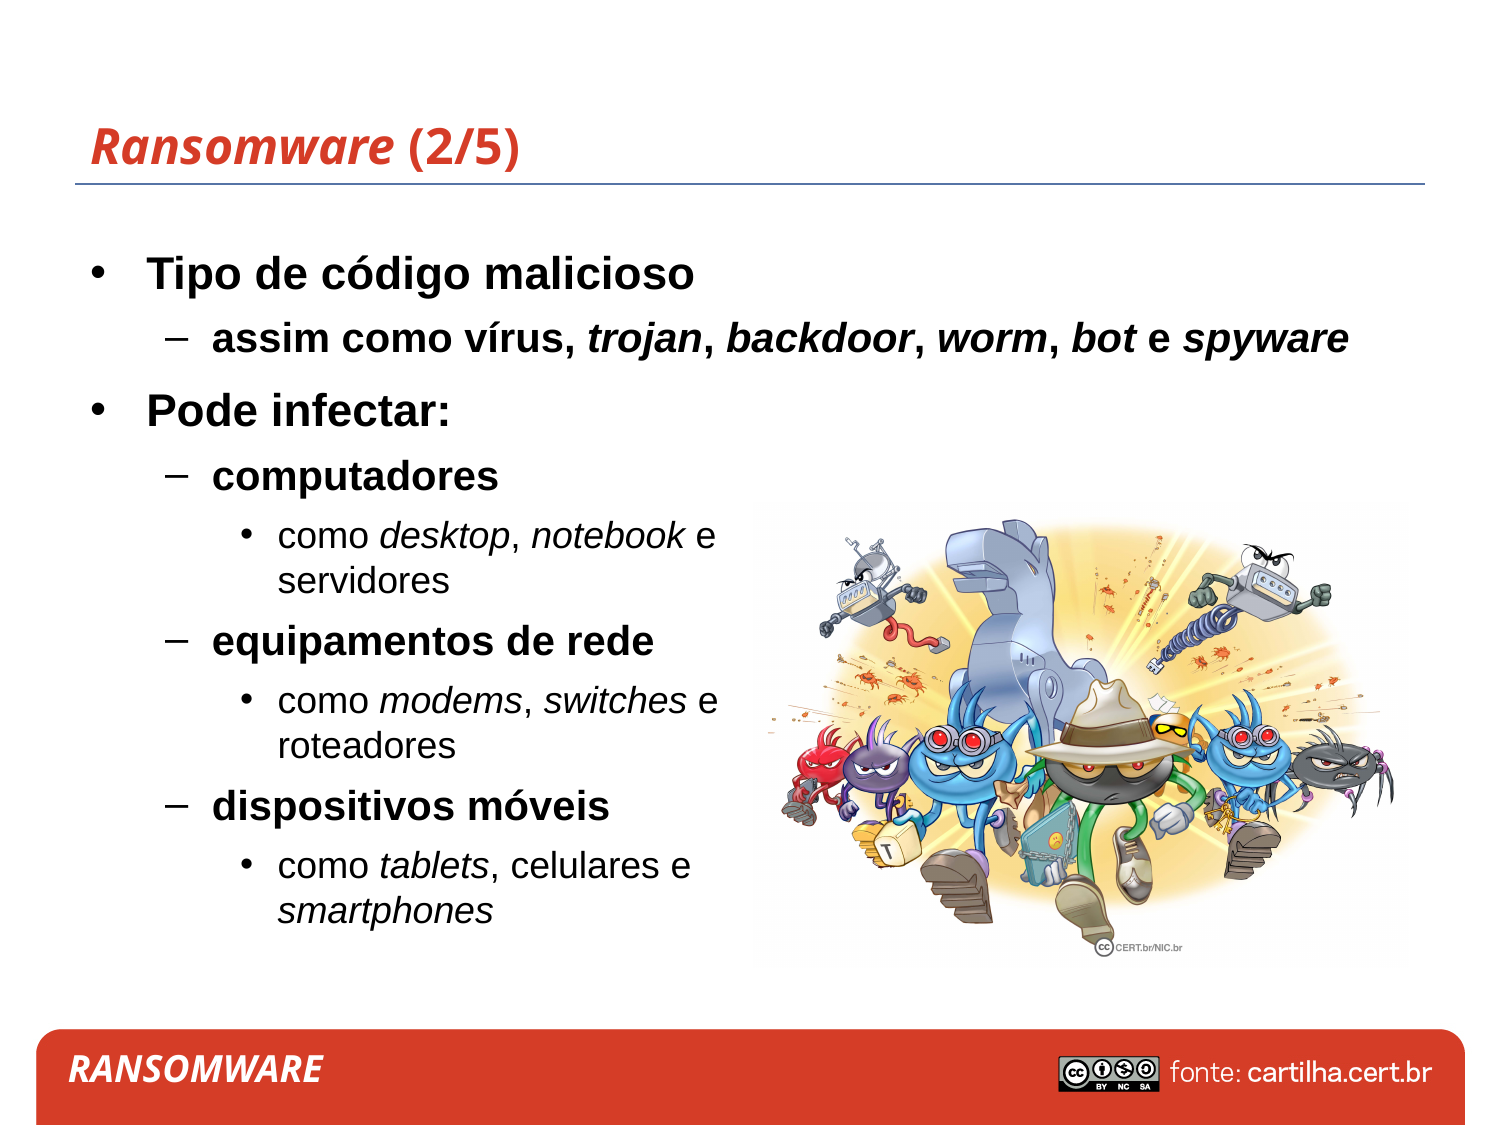

Ransomware (2/5)
# Tipo de código malicioso
assim como vírus, trojan, backdoor, worm, bot e spyware
Pode infectar:
computadores
como desktop, notebook e servidores
equipamentos de rede
como modems, switches e roteadores
dispositivos móveis
como tablets, celulares e smartphones